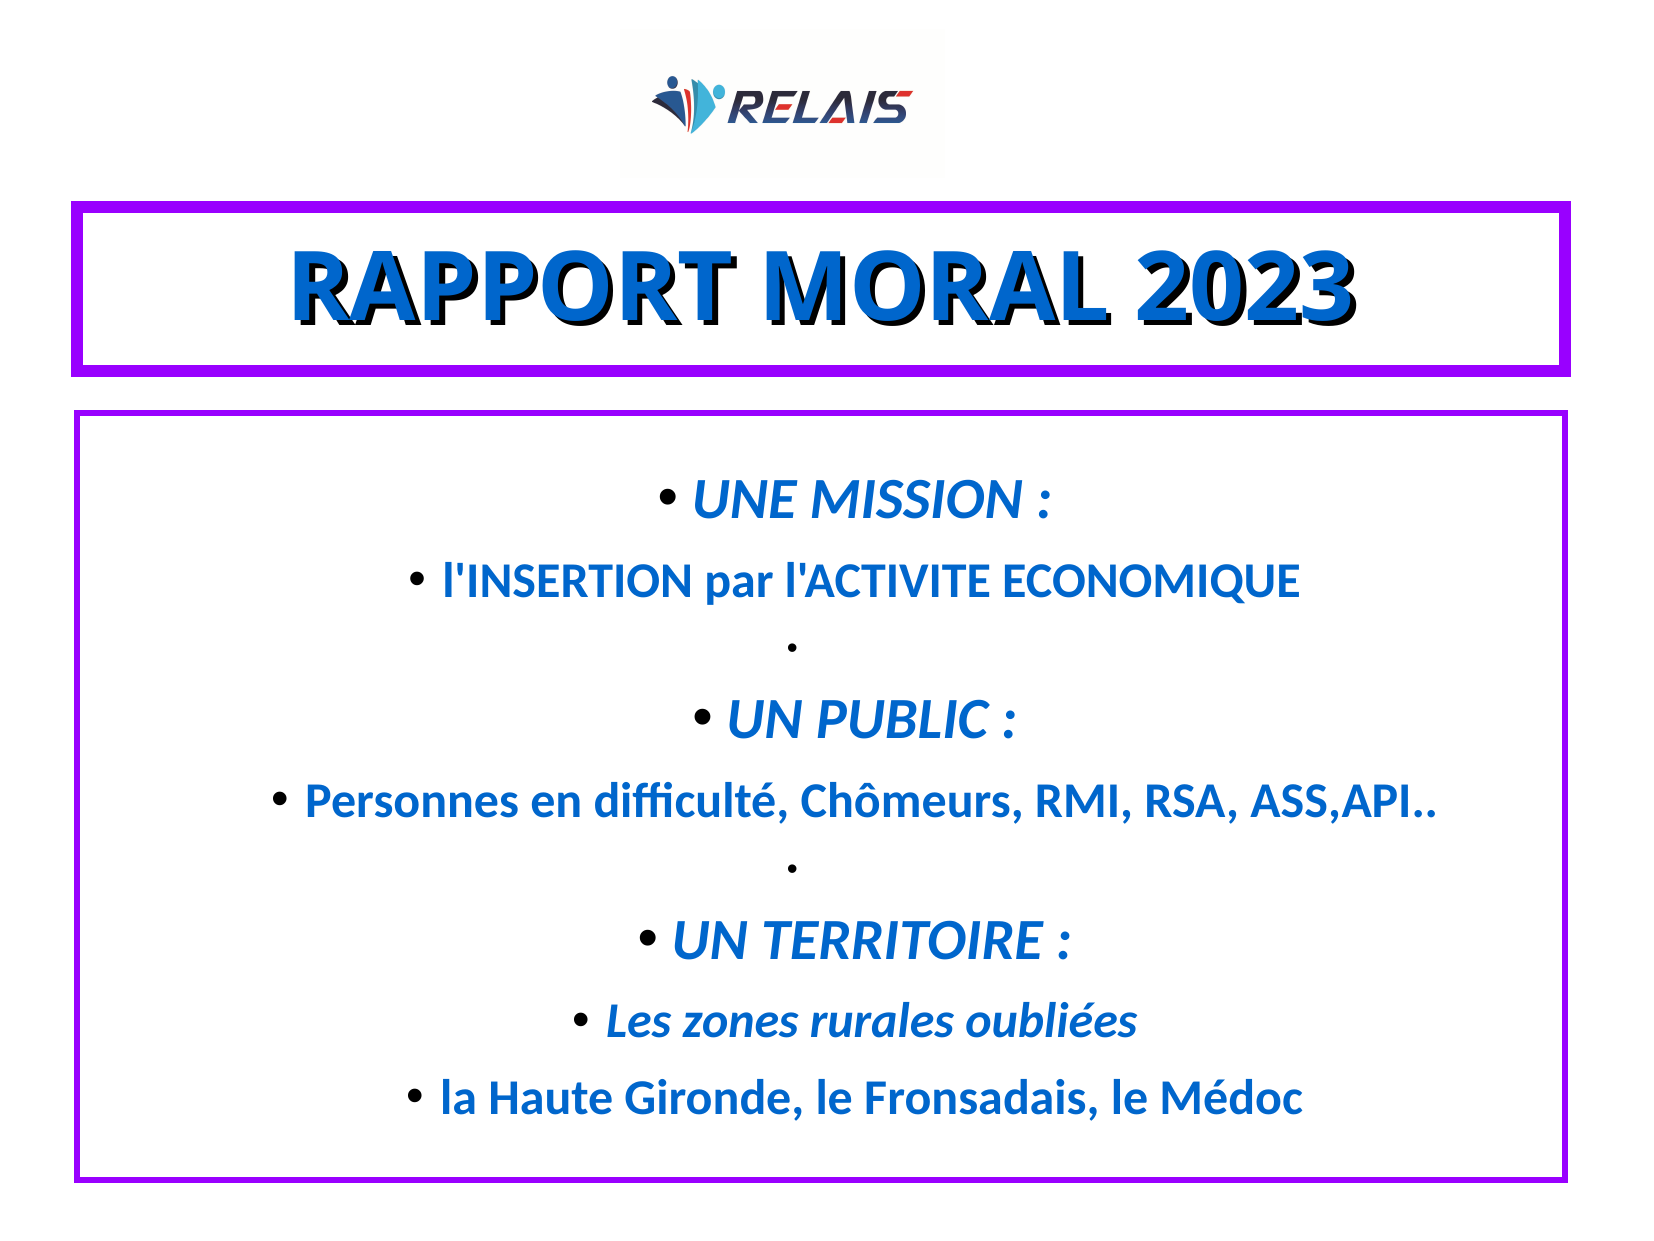

# RAPPORT MORAL 2023
UNE MISSION :
l'INSERTION par l'ACTIVITE ECONOMIQUE
UN PUBLIC :
Personnes en difficulté, Chômeurs, RMI, RSA, ASS,API..
UN TERRITOIRE :
Les zones rurales oubliées
la Haute Gironde, le Fronsadais, le Médoc